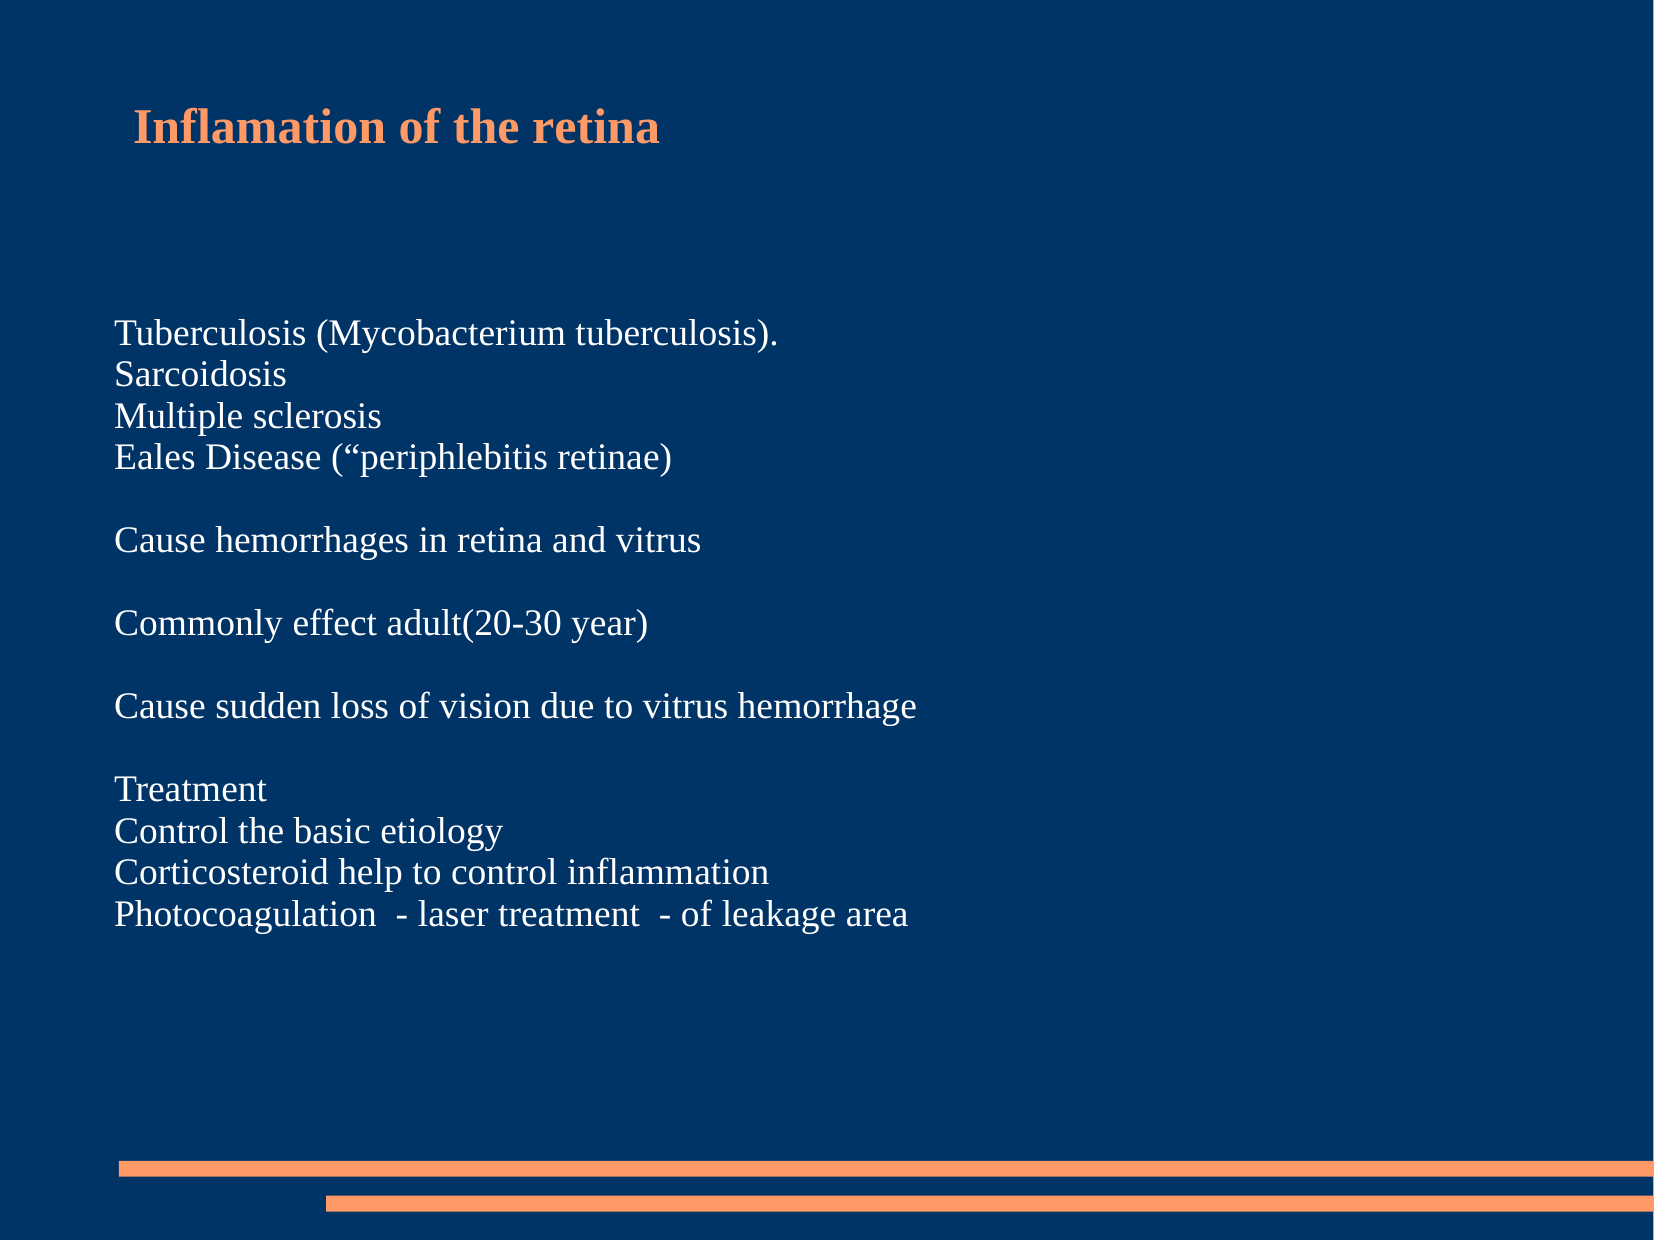

# Inflamation of the retina
Tuberculosis (Mycobacterium tuberculosis).
Sarcoidosis
Multiple sclerosis
Eales Disease (“periphlebitis retinae)
Cause hemorrhages in retina and vitrus
Commonly effect adult(20-30 year)
Cause sudden loss of vision due to vitrus hemorrhage
Treatment
Control the basic etiology
Corticosteroid help to control inflammation
Photocoagulation - laser treatment - of leakage area